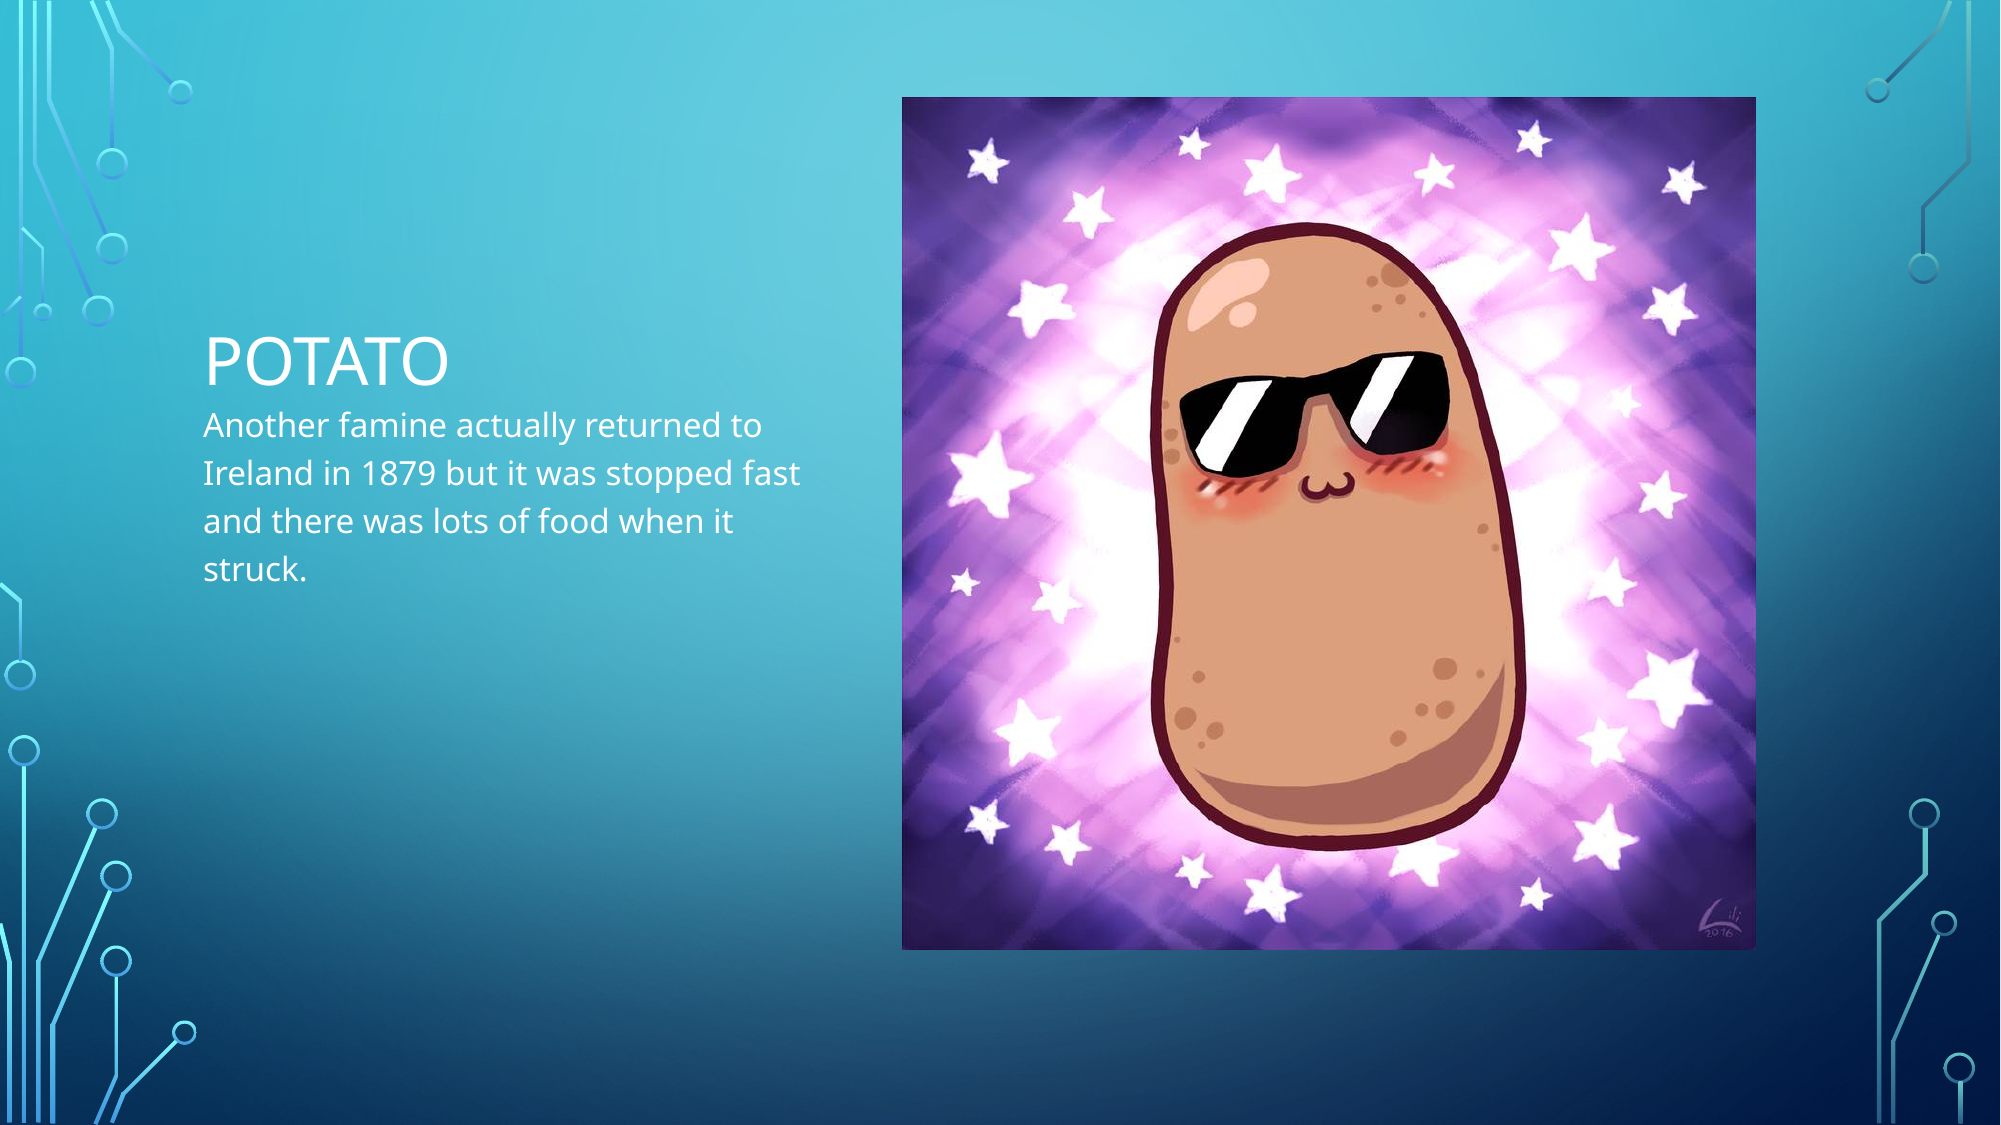

# potato
Another famine actually returned to Ireland in 1879 but it was stopped fast and there was lots of food when it struck.